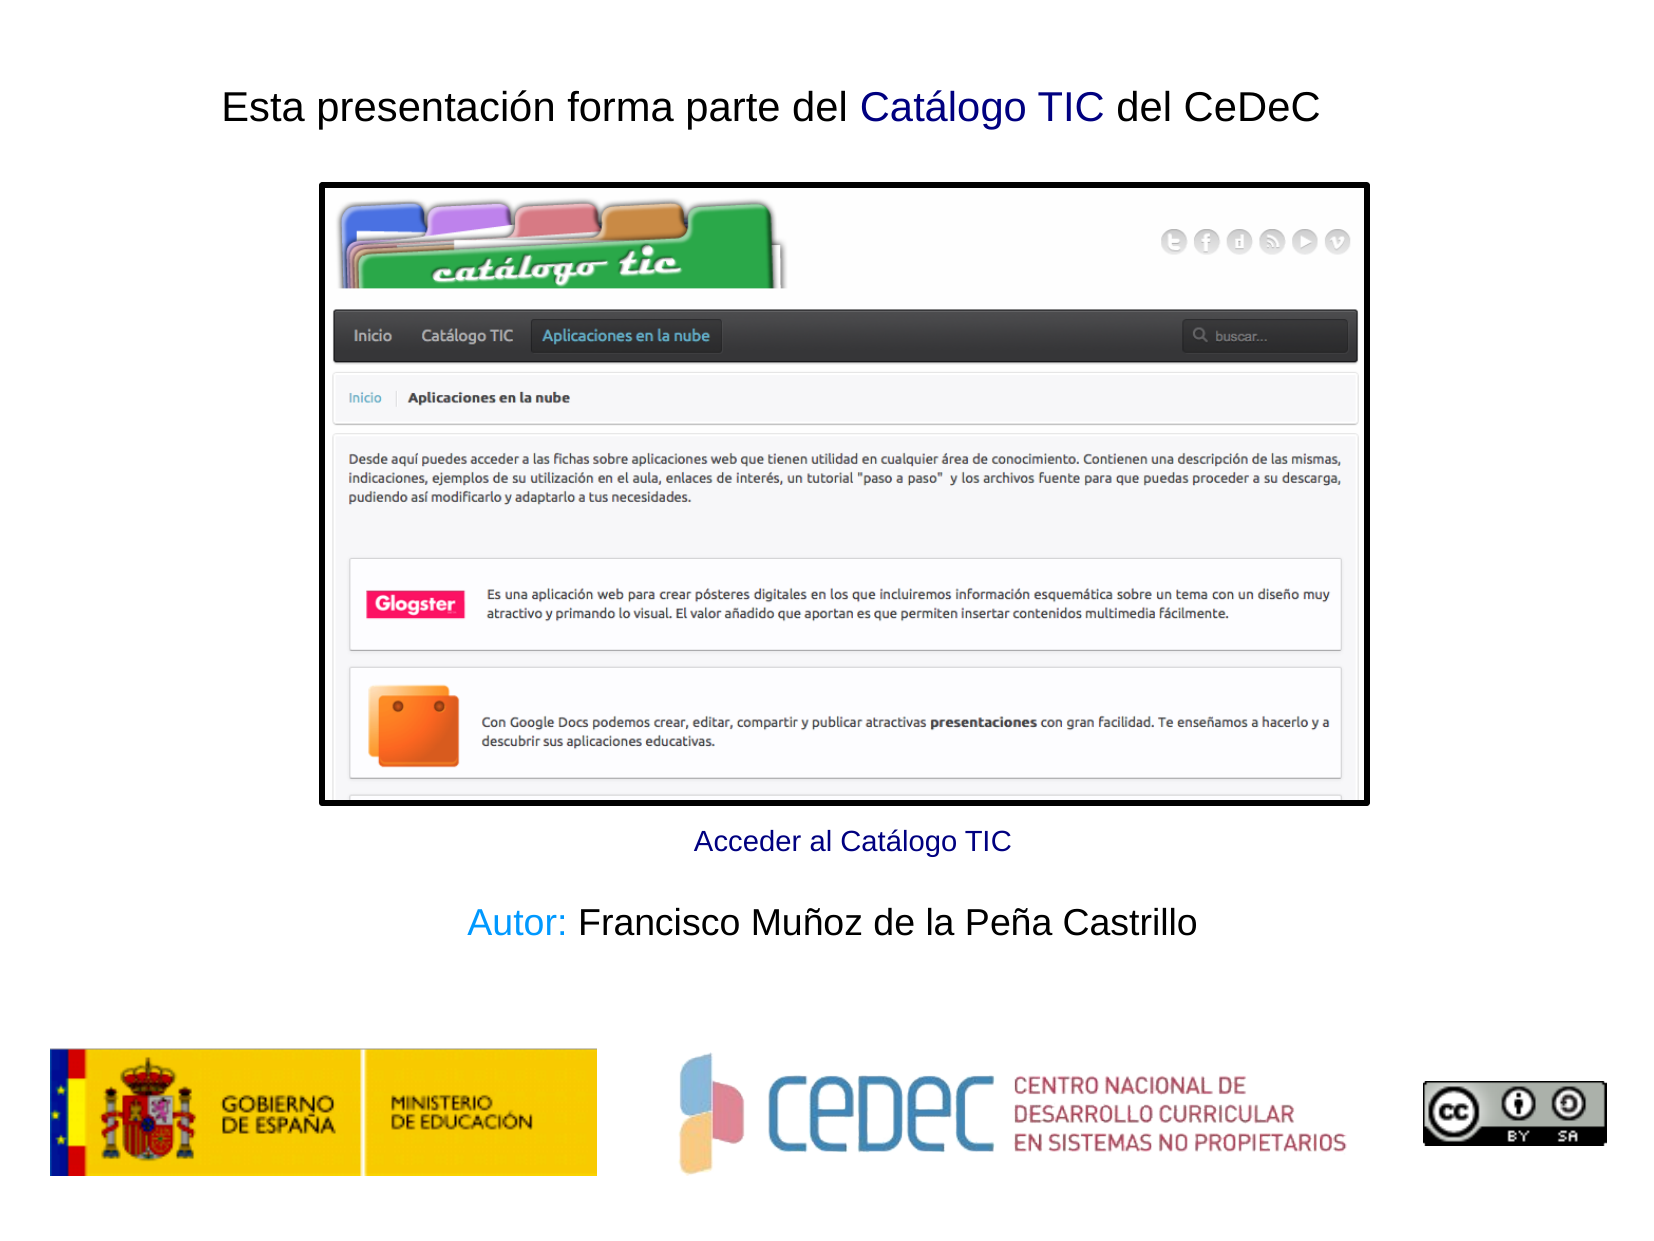

# Autor: Francisco Muñoz de la Peña Castrillo
Esta presentación forma parte del Catálogo TIC del CeDeC
Acceder al Catálogo TIC